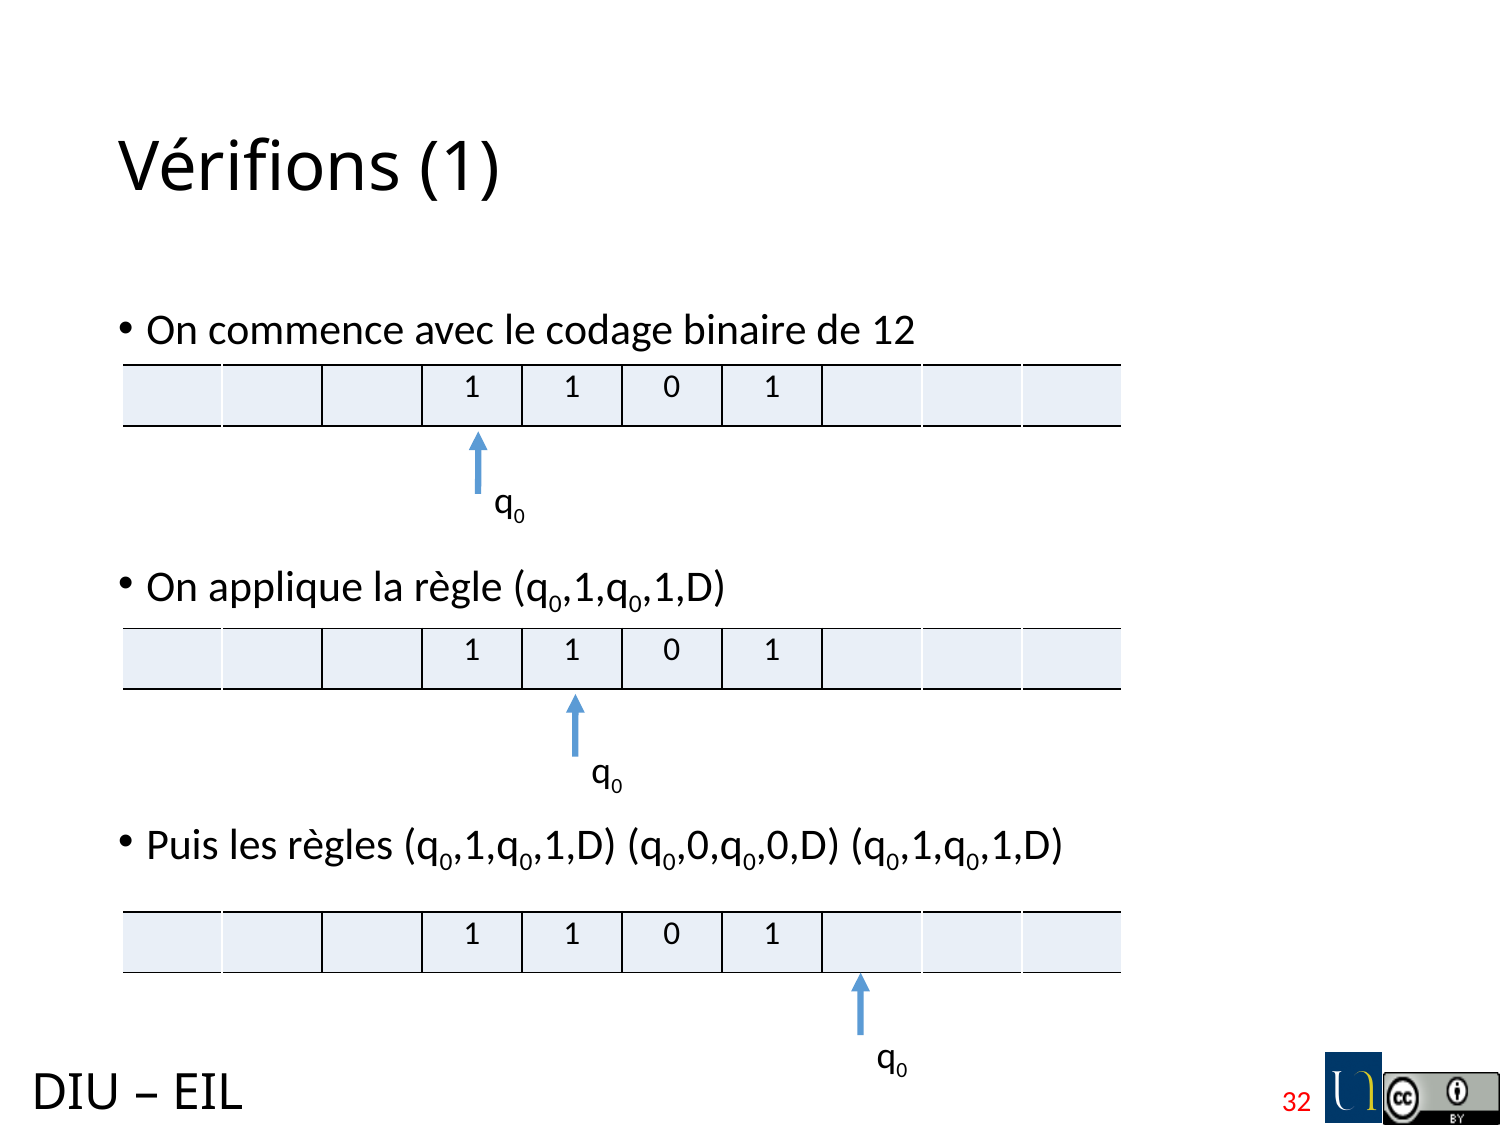

# Vérifions (1)
On commence avec le codage binaire de 12
On applique la règle (q0,1,q0,1,D)
Puis les règles (q0,1,q0,1,D) (q0,0,q0,0,D) (q0,1,q0,1,D)
| | | | 1 | 1 | 0 | 1 | | | |
| --- | --- | --- | --- | --- | --- | --- | --- | --- | --- |
q0
| | | | 1 | 1 | 0 | 1 | | | |
| --- | --- | --- | --- | --- | --- | --- | --- | --- | --- |
q0
| | | | 1 | 1 | 0 | 1 | | | |
| --- | --- | --- | --- | --- | --- | --- | --- | --- | --- |
q0